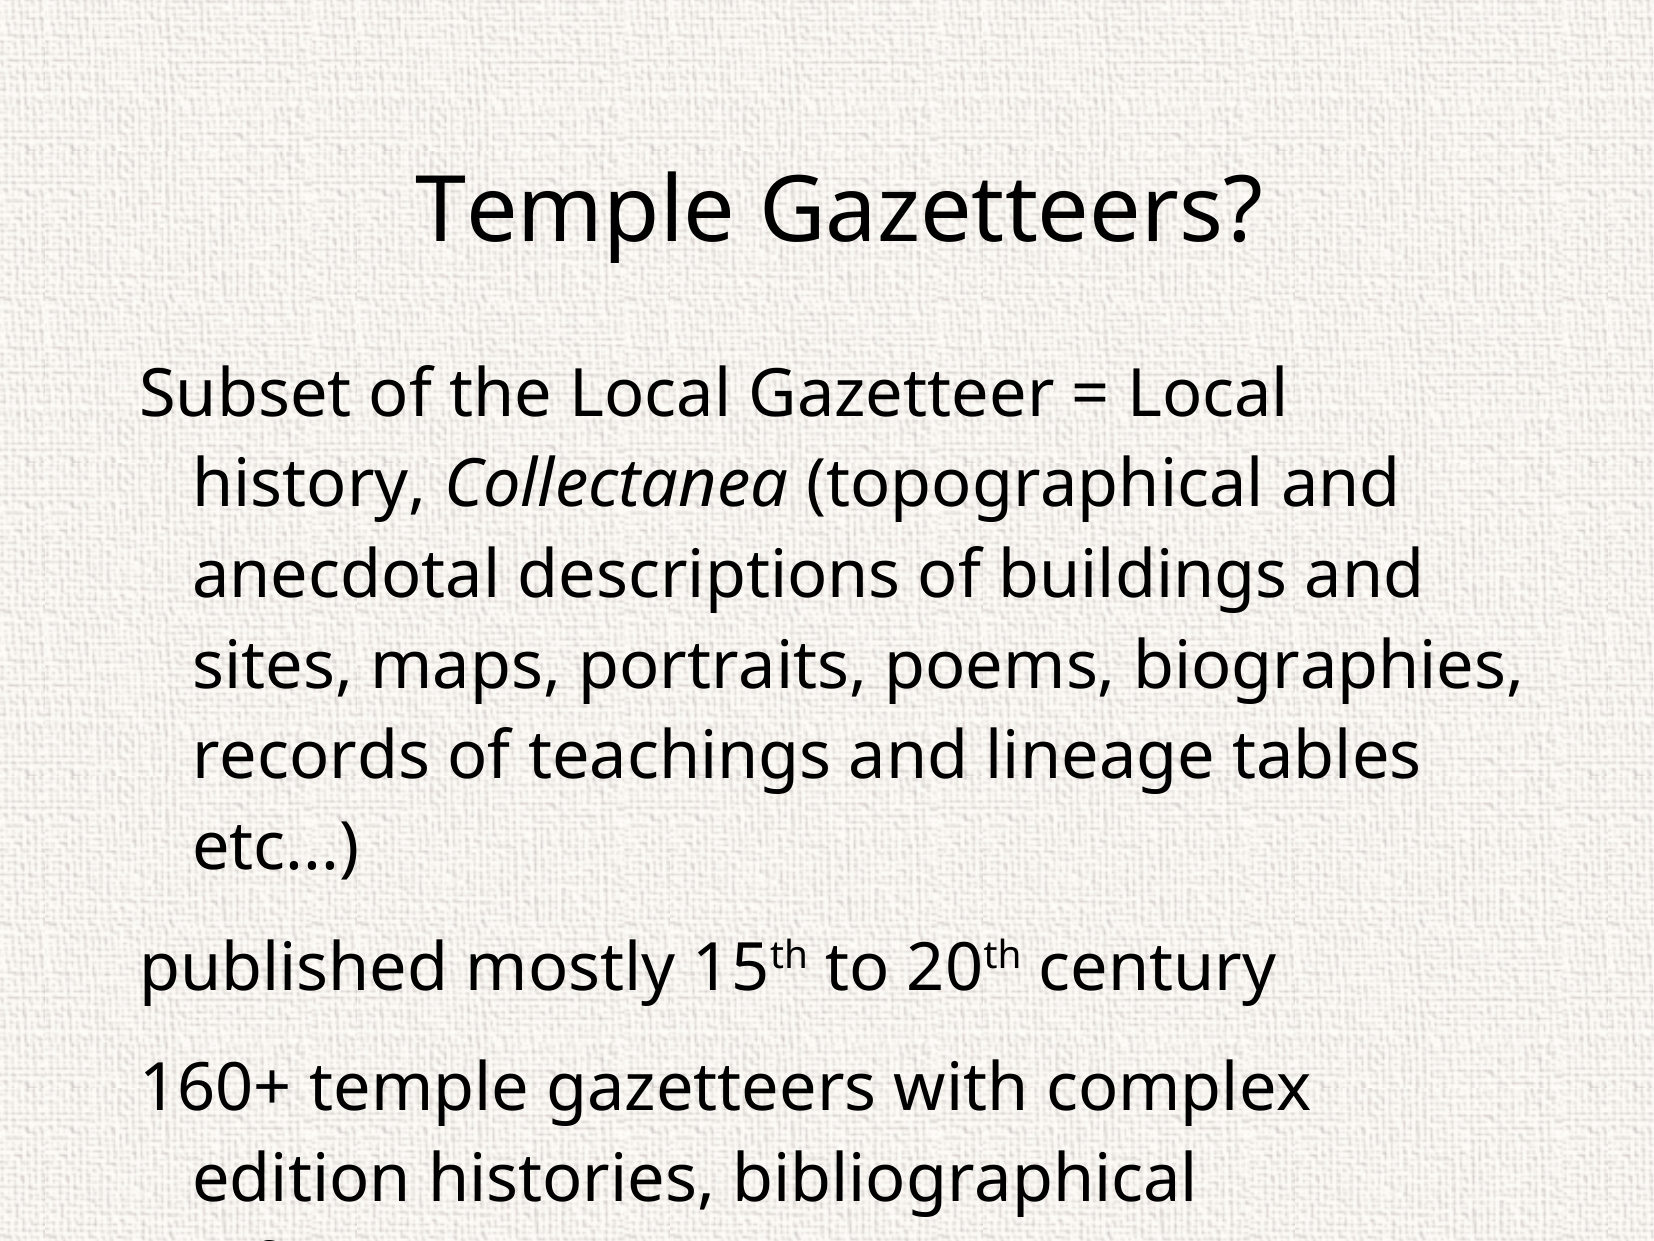

# Temple Gazetteers?
Subset of the Local Gazetteer = Local history, Collectanea (topographical and anecdotal descriptions of buildings and sites, maps, portraits, poems, biographies, records of teachings and lineage tables etc...)
published mostly 15th to 20th century
160+ temple gazetteers with complex edition histories, bibliographical information on 200+